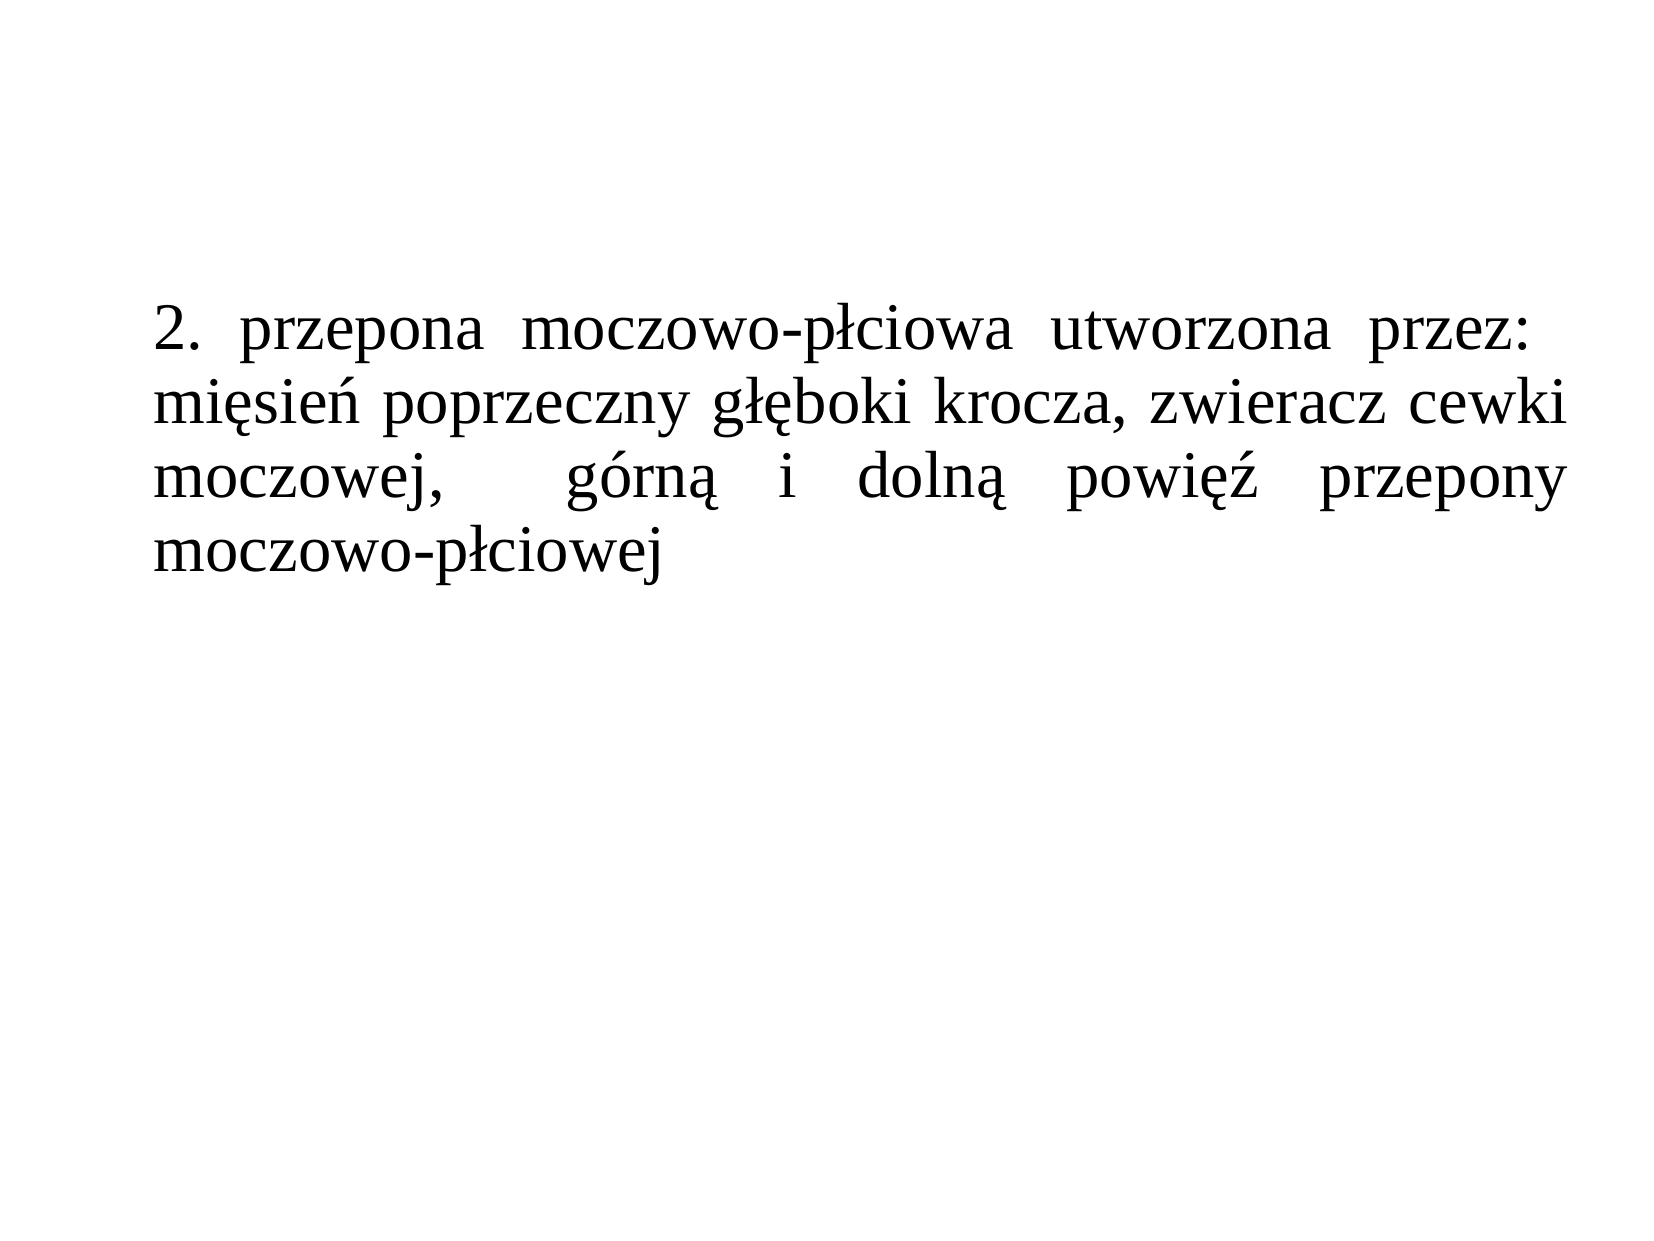

#
2. przepona moczowo-płciowa utworzona przez: mięsień poprzeczny głęboki krocza, zwieracz cewki moczowej, górną i dolną powięź przepony moczowo-płciowej